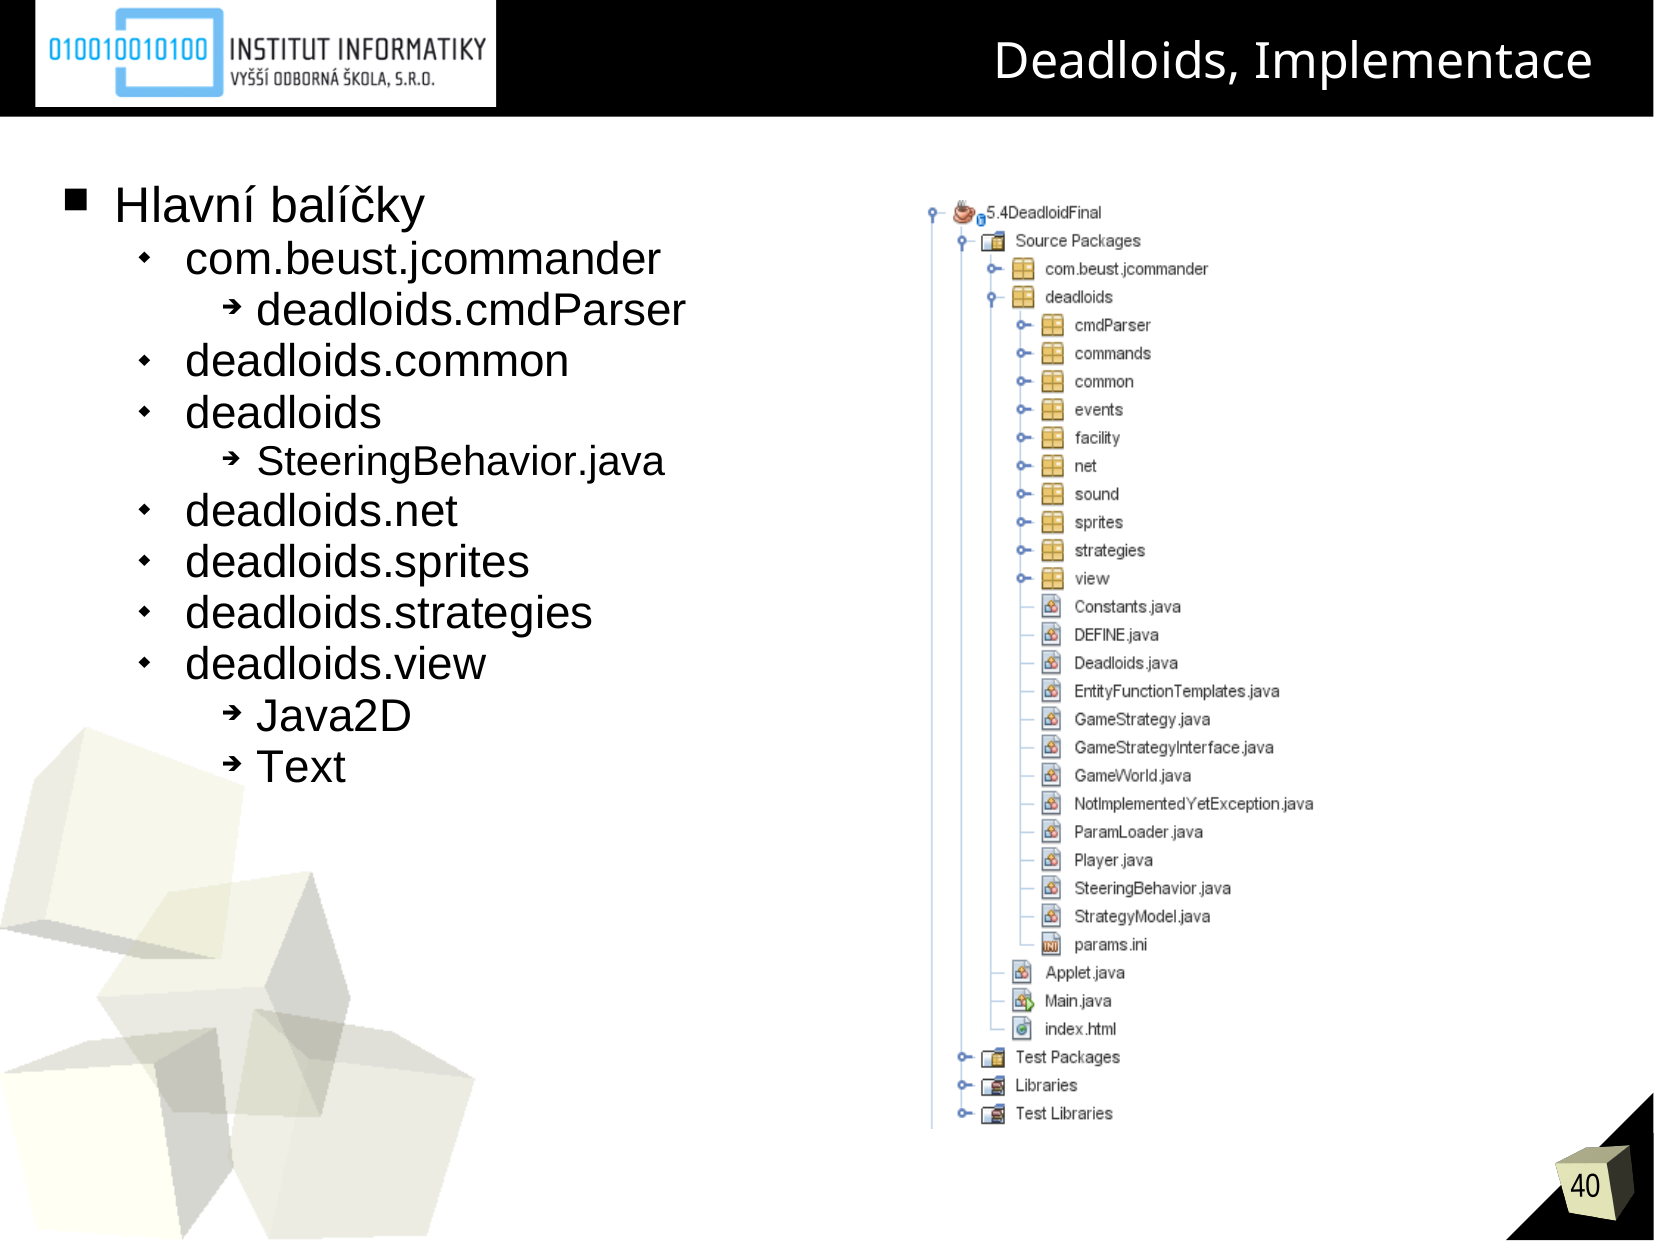

# Deadloids, Implementace
Hlavní balíčky
com.beust.jcommander
deadloids.cmdParser
deadloids.common
deadloids
SteeringBehavior.java
deadloids.net
deadloids.sprites
deadloids.strategies
deadloids.view
Java2D
Text